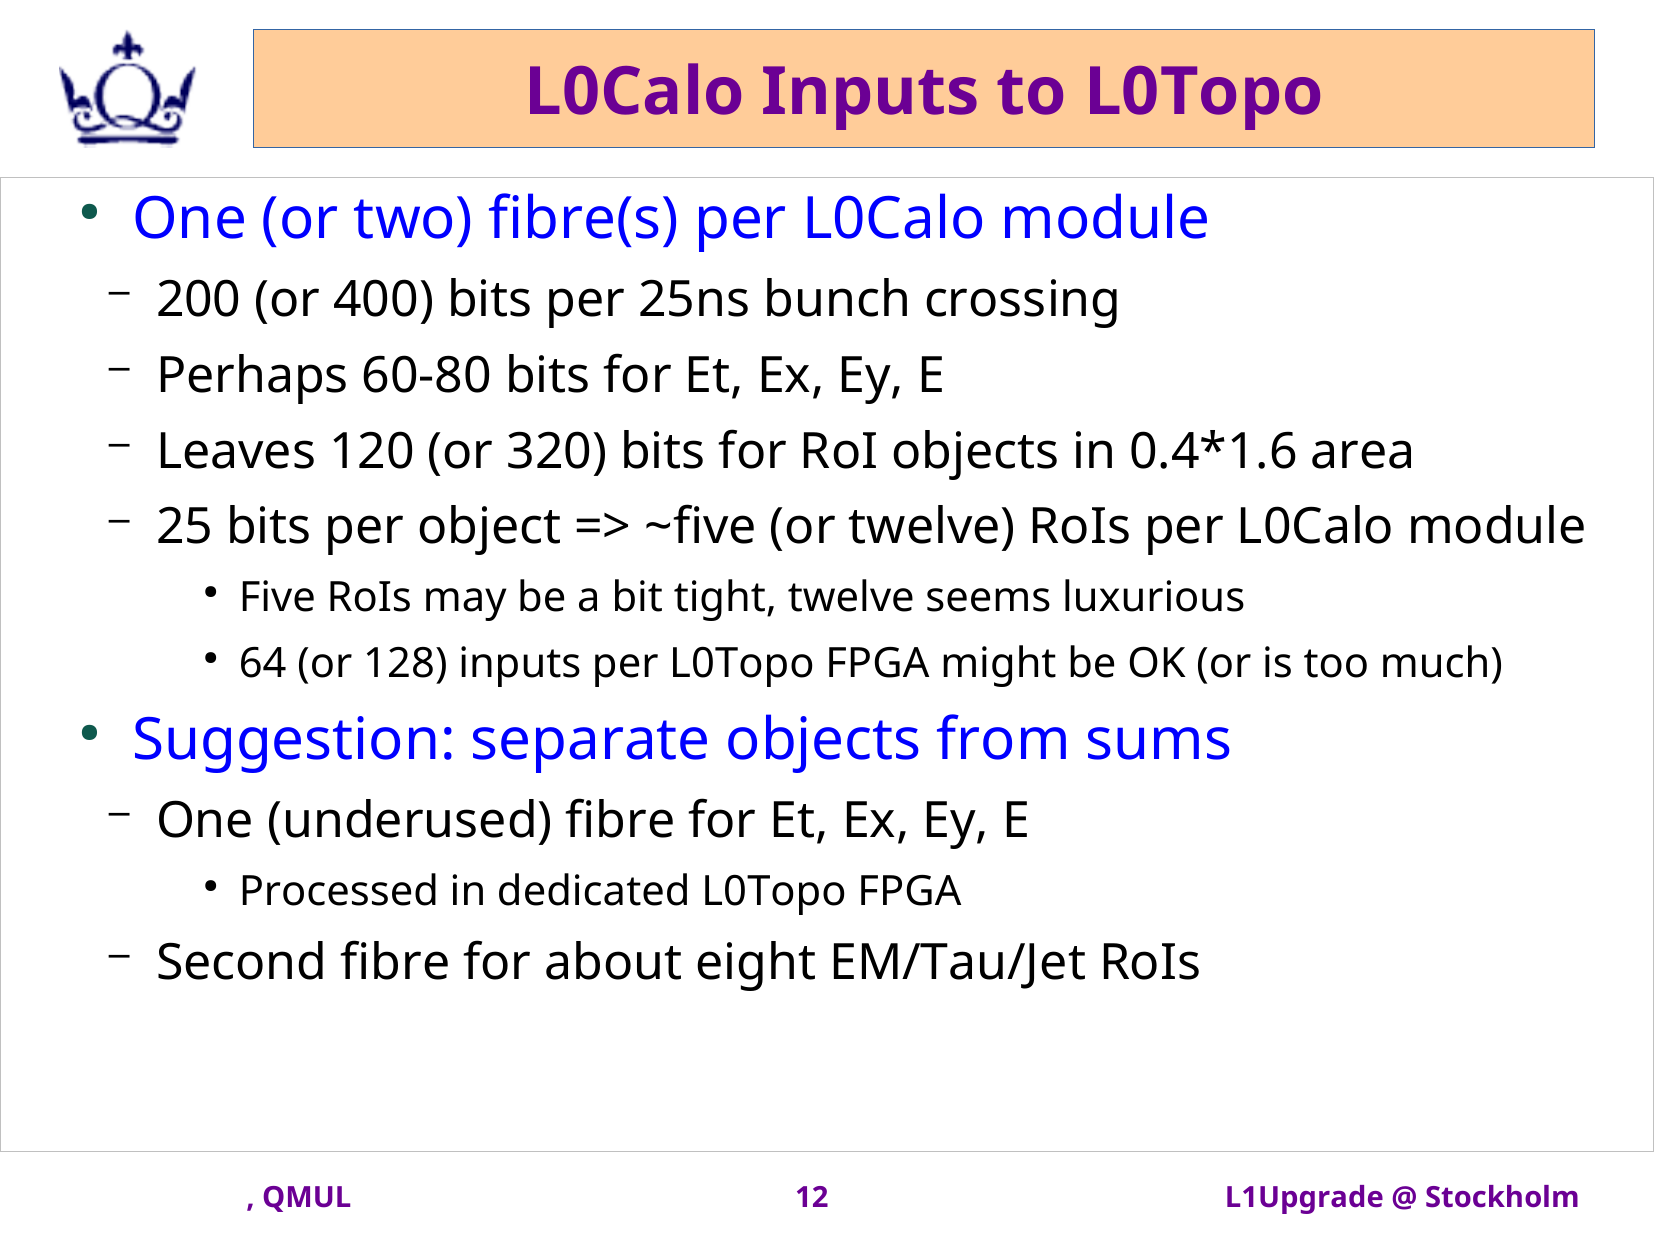

# L0Calo Inputs to L0Topo
One (or two) fibre(s) per L0Calo module
200 (or 400) bits per 25ns bunch crossing
Perhaps 60-80 bits for Et, Ex, Ey, E
Leaves 120 (or 320) bits for RoI objects in 0.4*1.6 area
25 bits per object => ~five (or twelve) RoIs per L0Calo module
Five RoIs may be a bit tight, twelve seems luxurious
64 (or 128) inputs per L0Topo FPGA might be OK (or is too much)
Suggestion: separate objects from sums
One (underused) fibre for Et, Ex, Ey, E
Processed in dedicated L0Topo FPGA
Second fibre for about eight EM/Tau/Jet RoIs